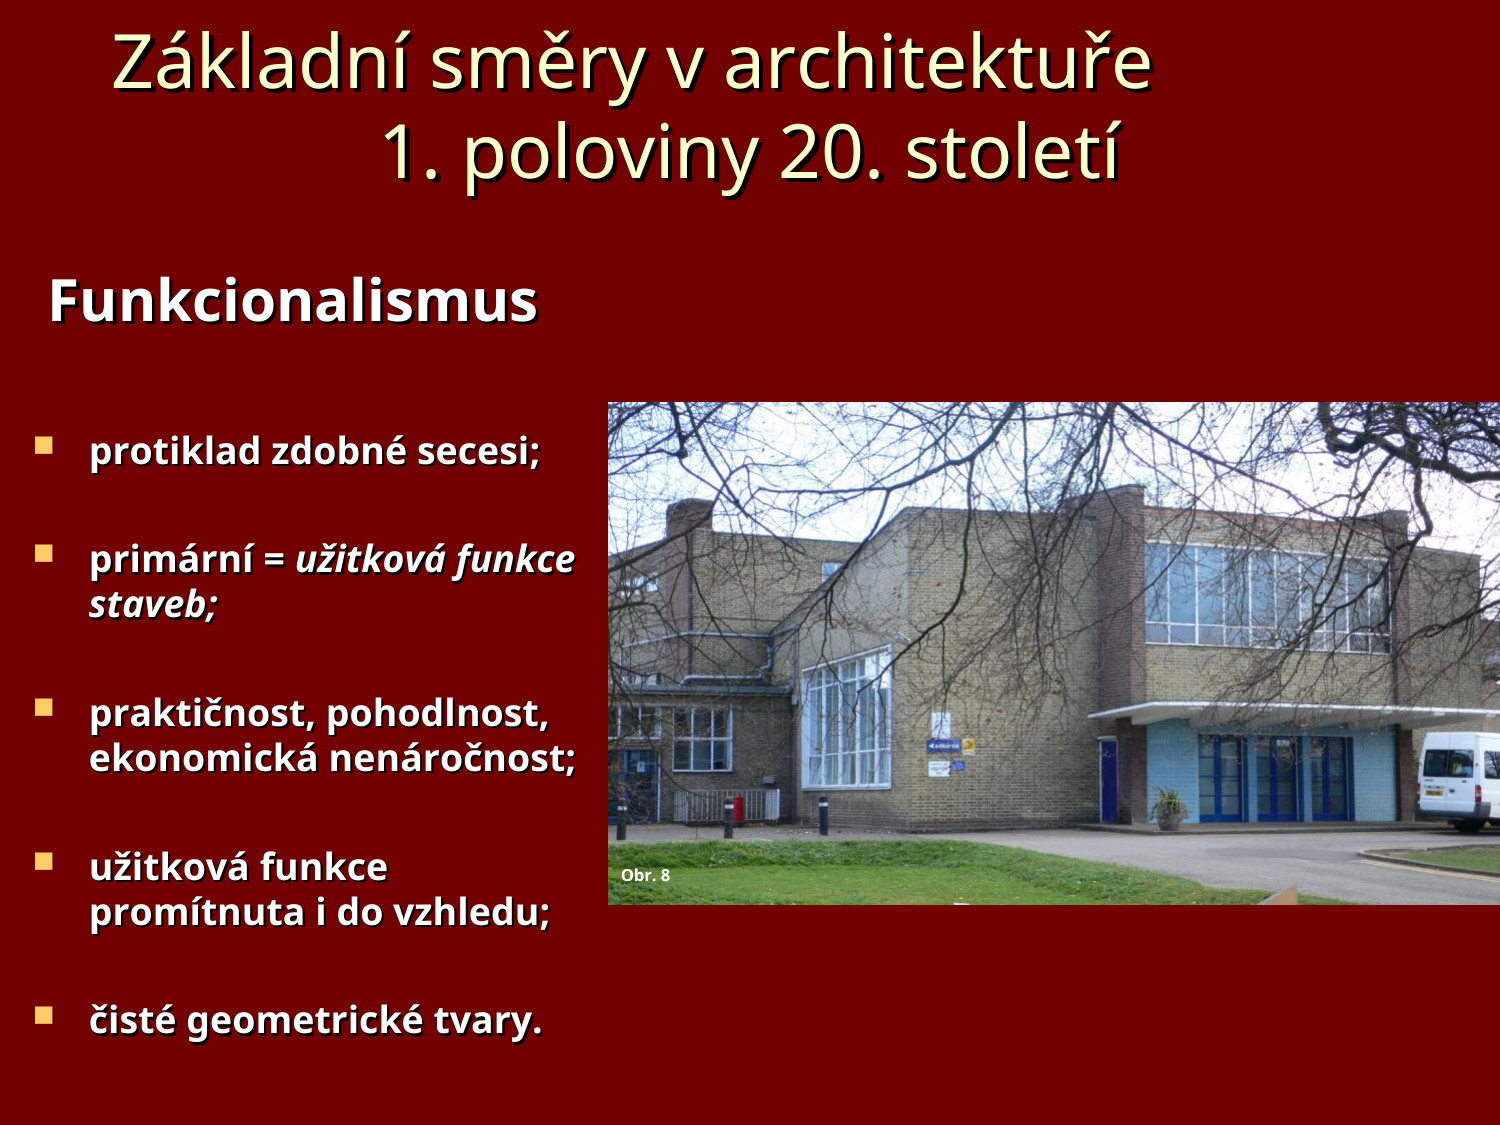

# Základní směry v architektuře 1. poloviny 20. století
 Funkcionalismus
protiklad zdobné secesi;
primární = užitková funkce staveb;
praktičnost, pohodlnost, ekonomická nenáročnost;
užitková funkce promítnuta i do vzhledu;
čisté geometrické tvary.
Obr. 8